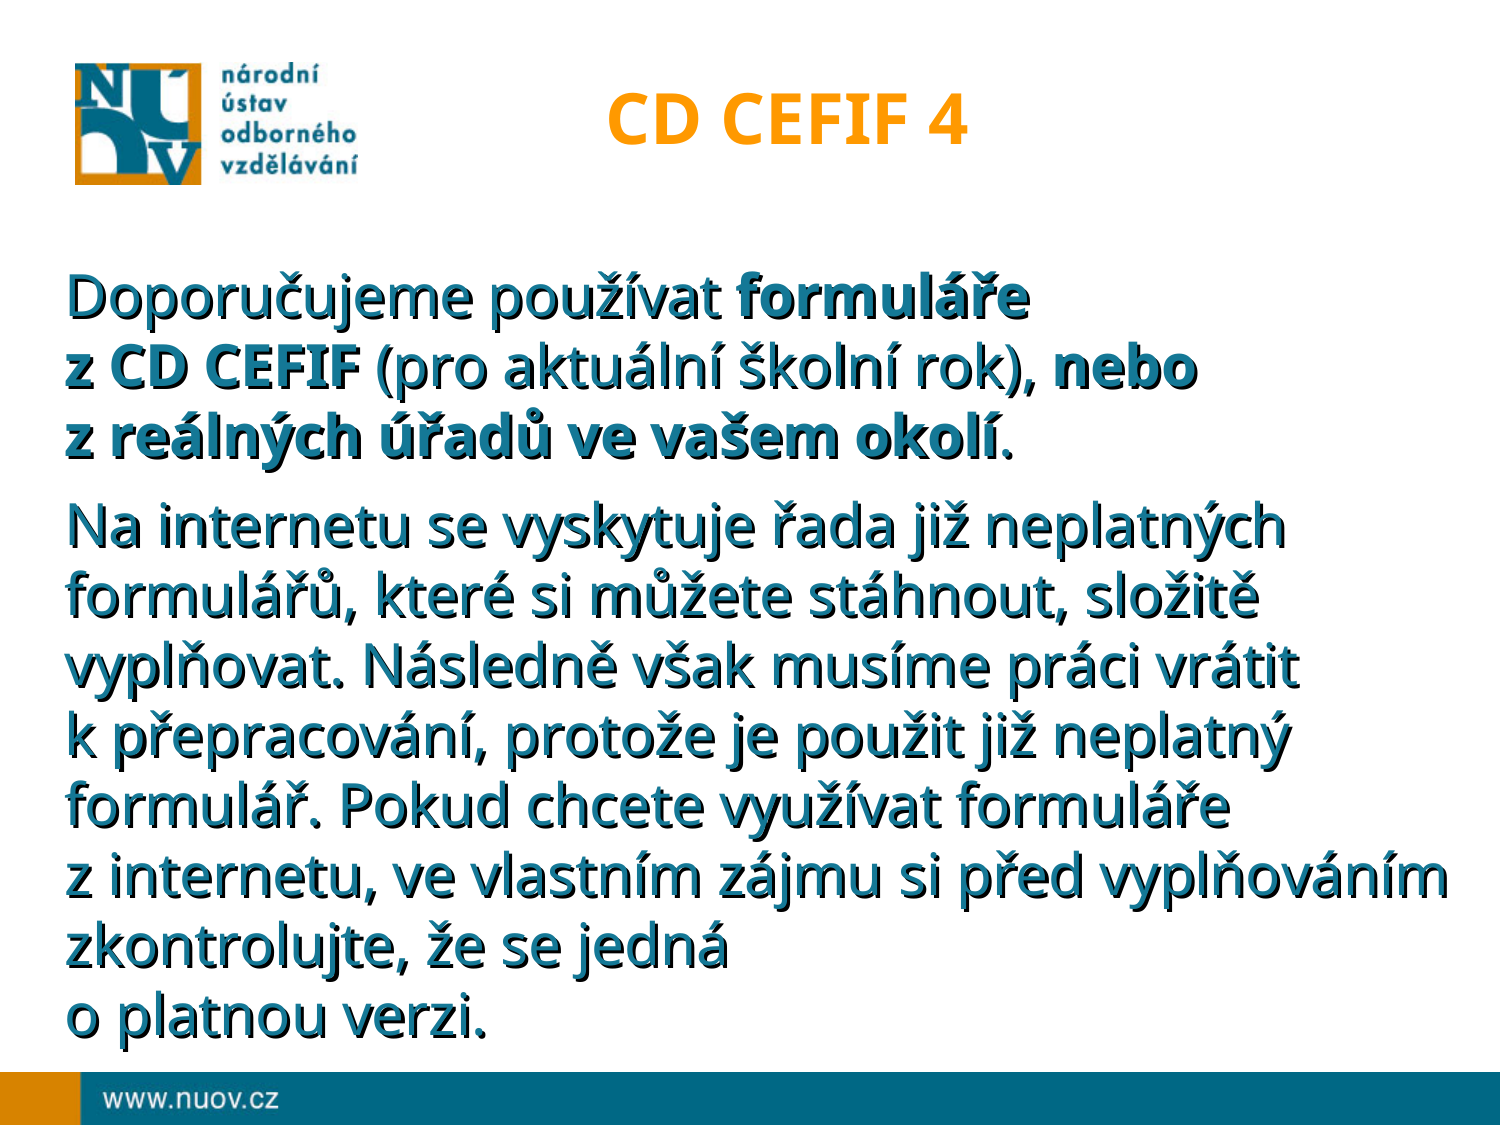

# CD CEFIF 4
Doporučujeme používat formuláře
z CD CEFIF (pro aktuální školní rok), nebo
z reálných úřadů ve vašem okolí.
Na internetu se vyskytuje řada již neplatných formulářů, které si můžete stáhnout, složitě vyplňovat. Následně však musíme práci vrátit
k přepracování, protože je použit již neplatný formulář. Pokud chcete využívat formuláře
z internetu, ve vlastním zájmu si před vyplňováním zkontrolujte, že se jedná
o platnou verzi.